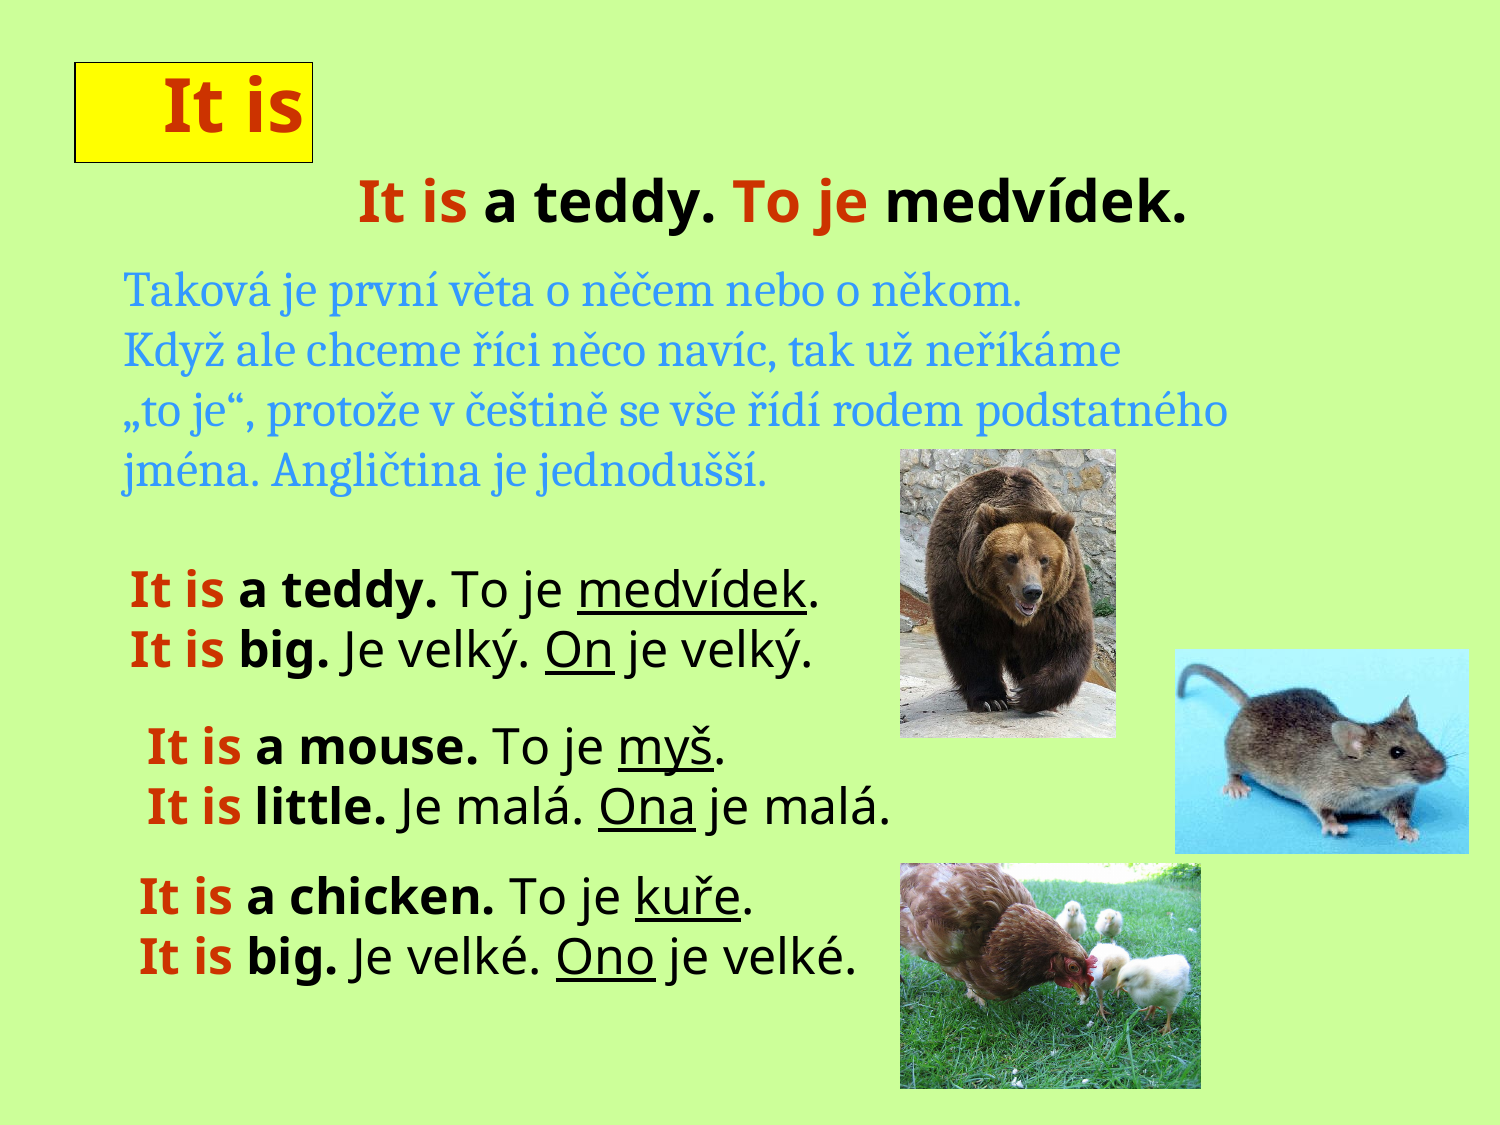

It is
 It is a teddy. To je medvídek.
Taková je první věta o něčem nebo o někom.
Když ale chceme říci něco navíc, tak už neříkáme
„to je“, protože v češtině se vše řídí rodem podstatného
jména. Angličtina je jednodušší.
It is a teddy. To je medvídek.
It is big. Je velký. On je velký.
It is a mouse. To je myš.
It is little. Je malá. Ona je malá.
It is a chicken. To je kuře.
It is big. Je velké. Ono je velké.